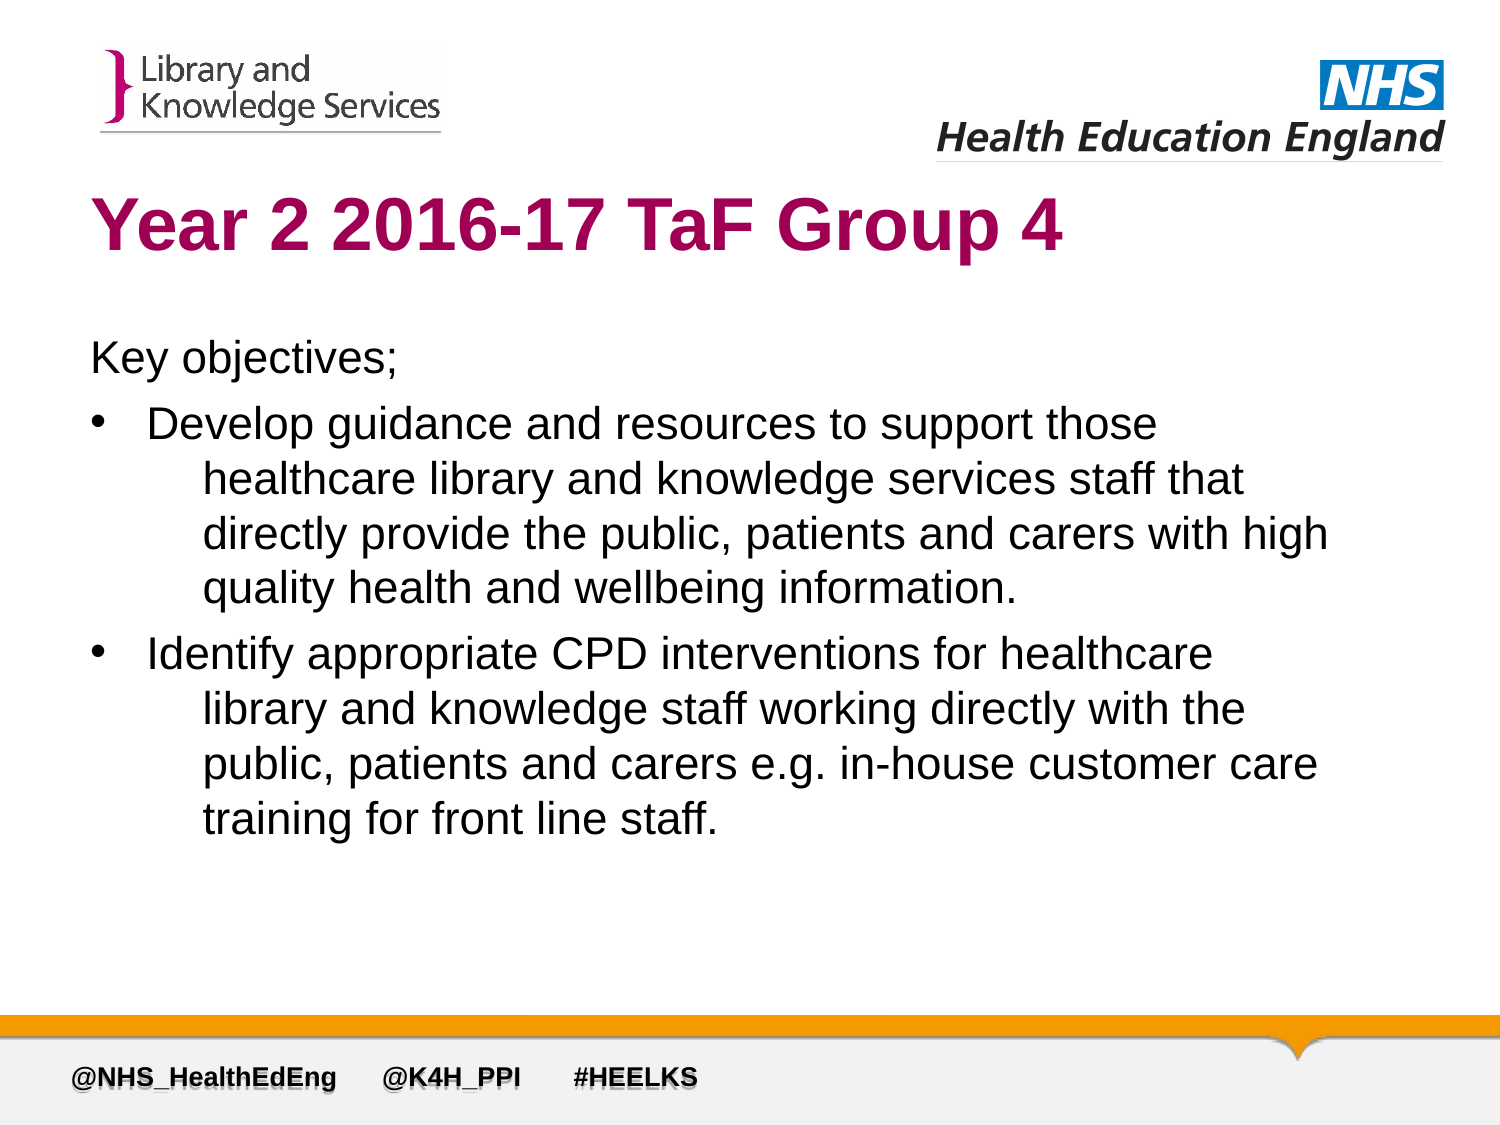

# Year 2 2016-17 TaF Group 4
Key objectives;
Develop guidance and resources to support those healthcare library and knowledge services staff that directly provide the public, patients and carers with high quality health and wellbeing information.
Identify appropriate CPD interventions for healthcare library and knowledge staff working directly with the public, patients and carers e.g. in-house customer care training for front line staff.
@NHS_HealthEdEng @K4H_PPI #HEELKS